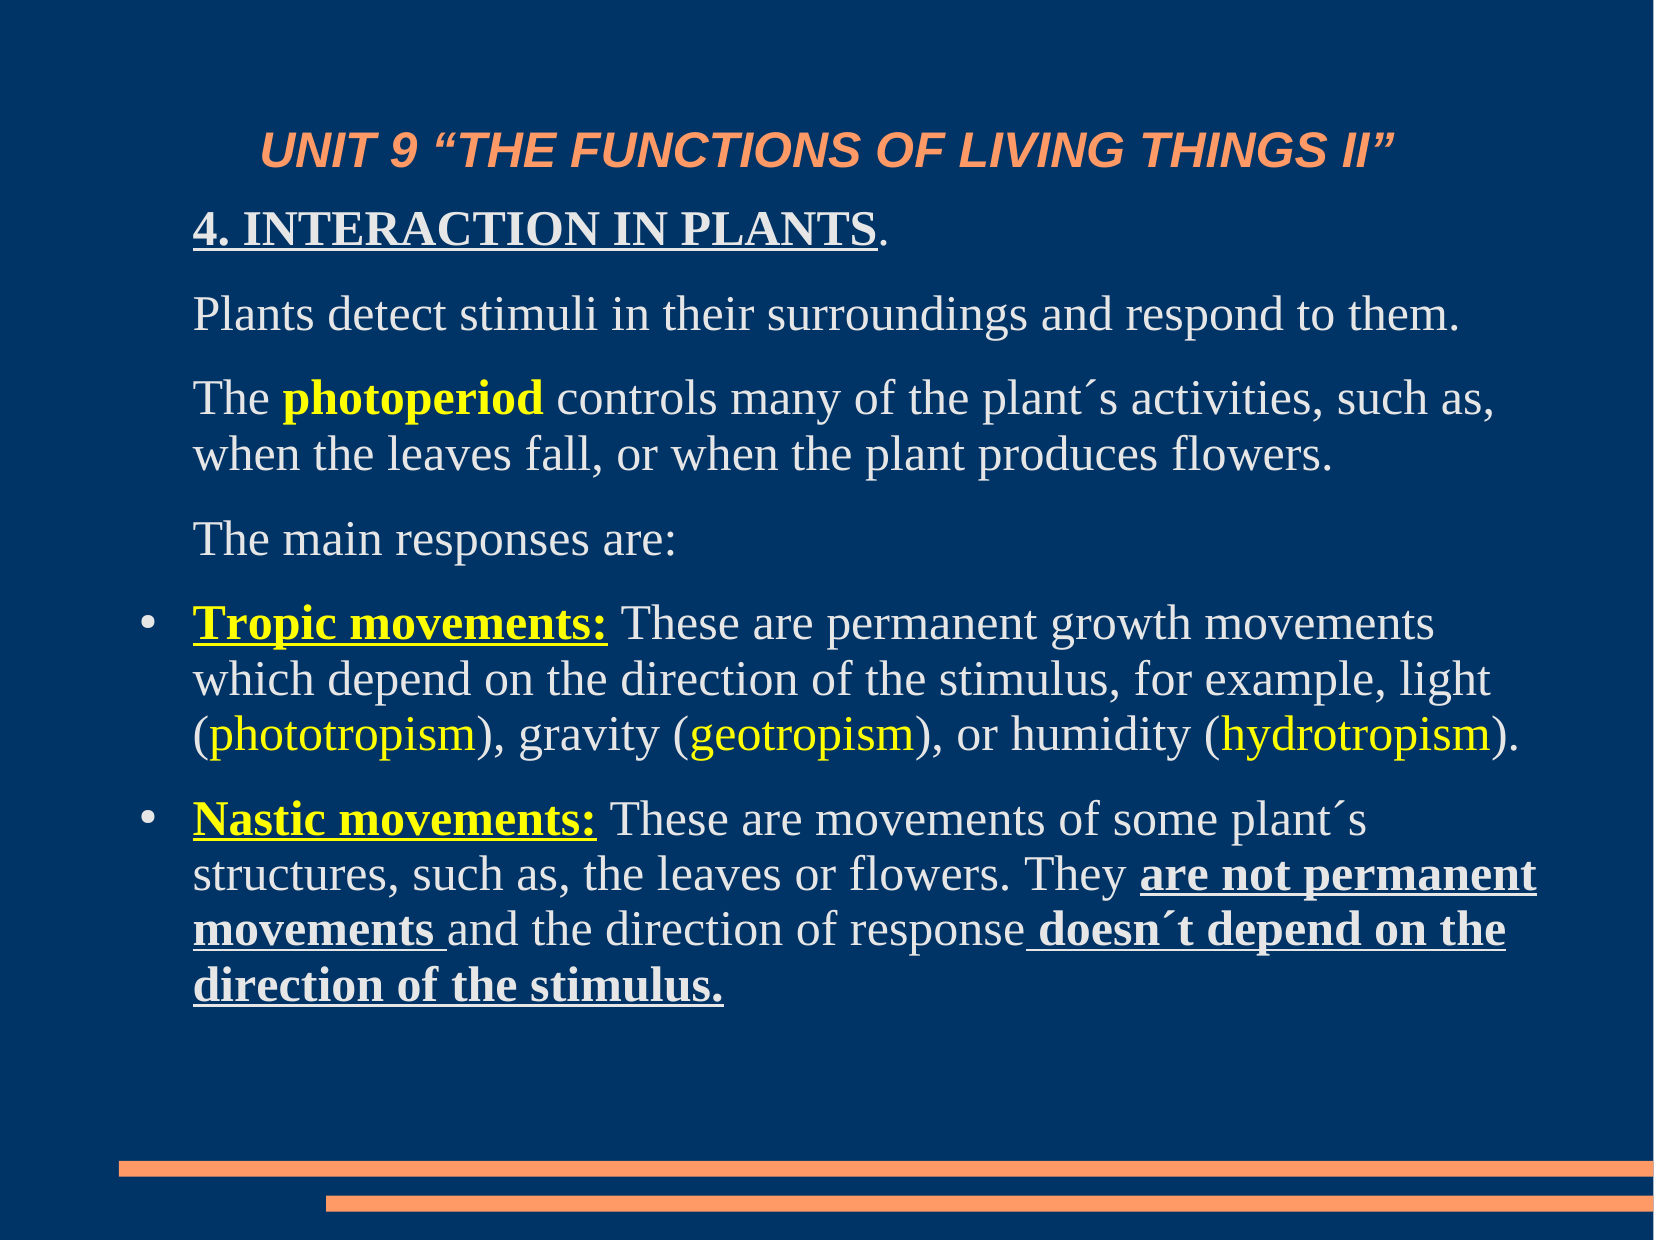

# UNIT 9 “THE FUNCTIONS OF LIVING THINGS II”
4. INTERACTION IN PLANTS.
Plants detect stimuli in their surroundings and respond to them.
The photoperiod controls many of the plant´s activities, such as, when the leaves fall, or when the plant produces flowers.
The main responses are:
Tropic movements: These are permanent growth movements which depend on the direction of the stimulus, for example, light (phototropism), gravity (geotropism), or humidity (hydrotropism).
Nastic movements: These are movements of some plant´s structures, such as, the leaves or flowers. They are not permanent movements and the direction of response doesn´t depend on the direction of the stimulus.